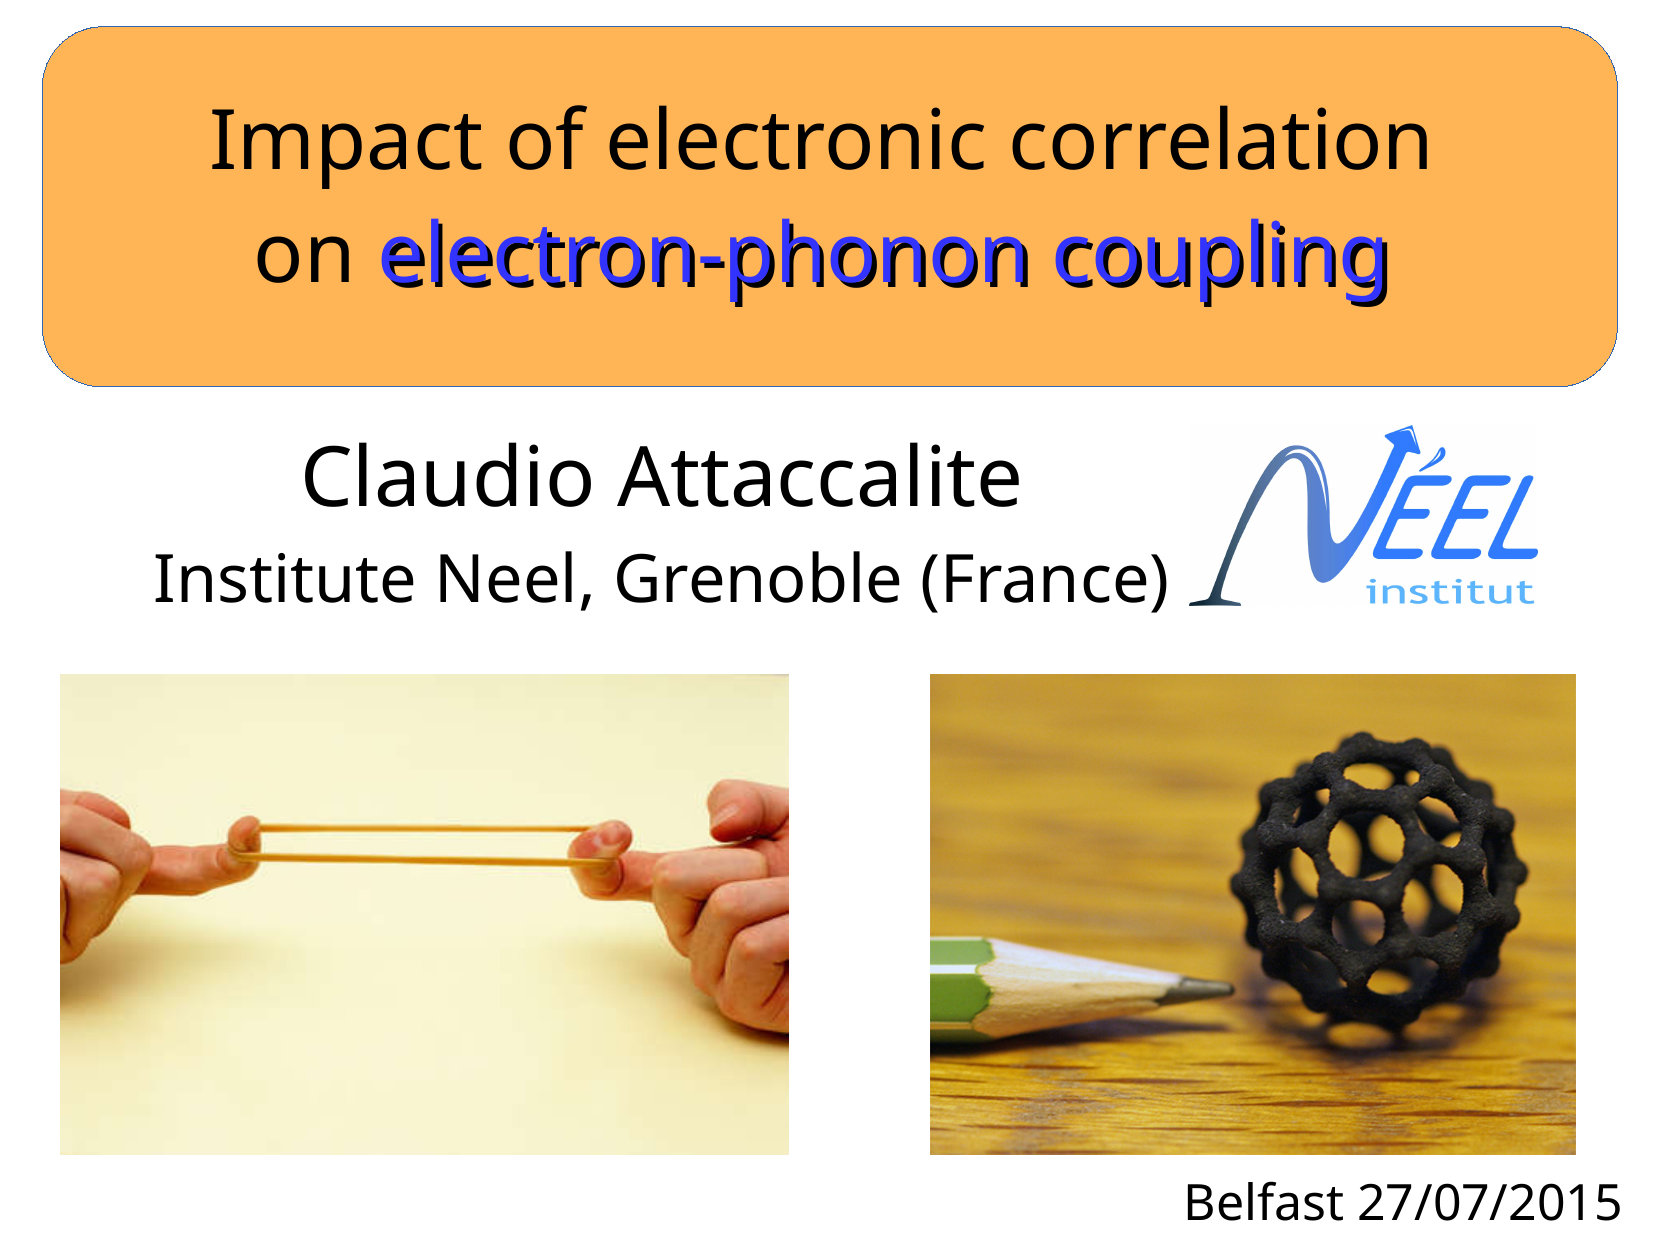

# Impact of electronic correlation on electron-phonon coupling
Claudio Attaccalite
Institute Neel, Grenoble (France)
Belfast 27/07/2015